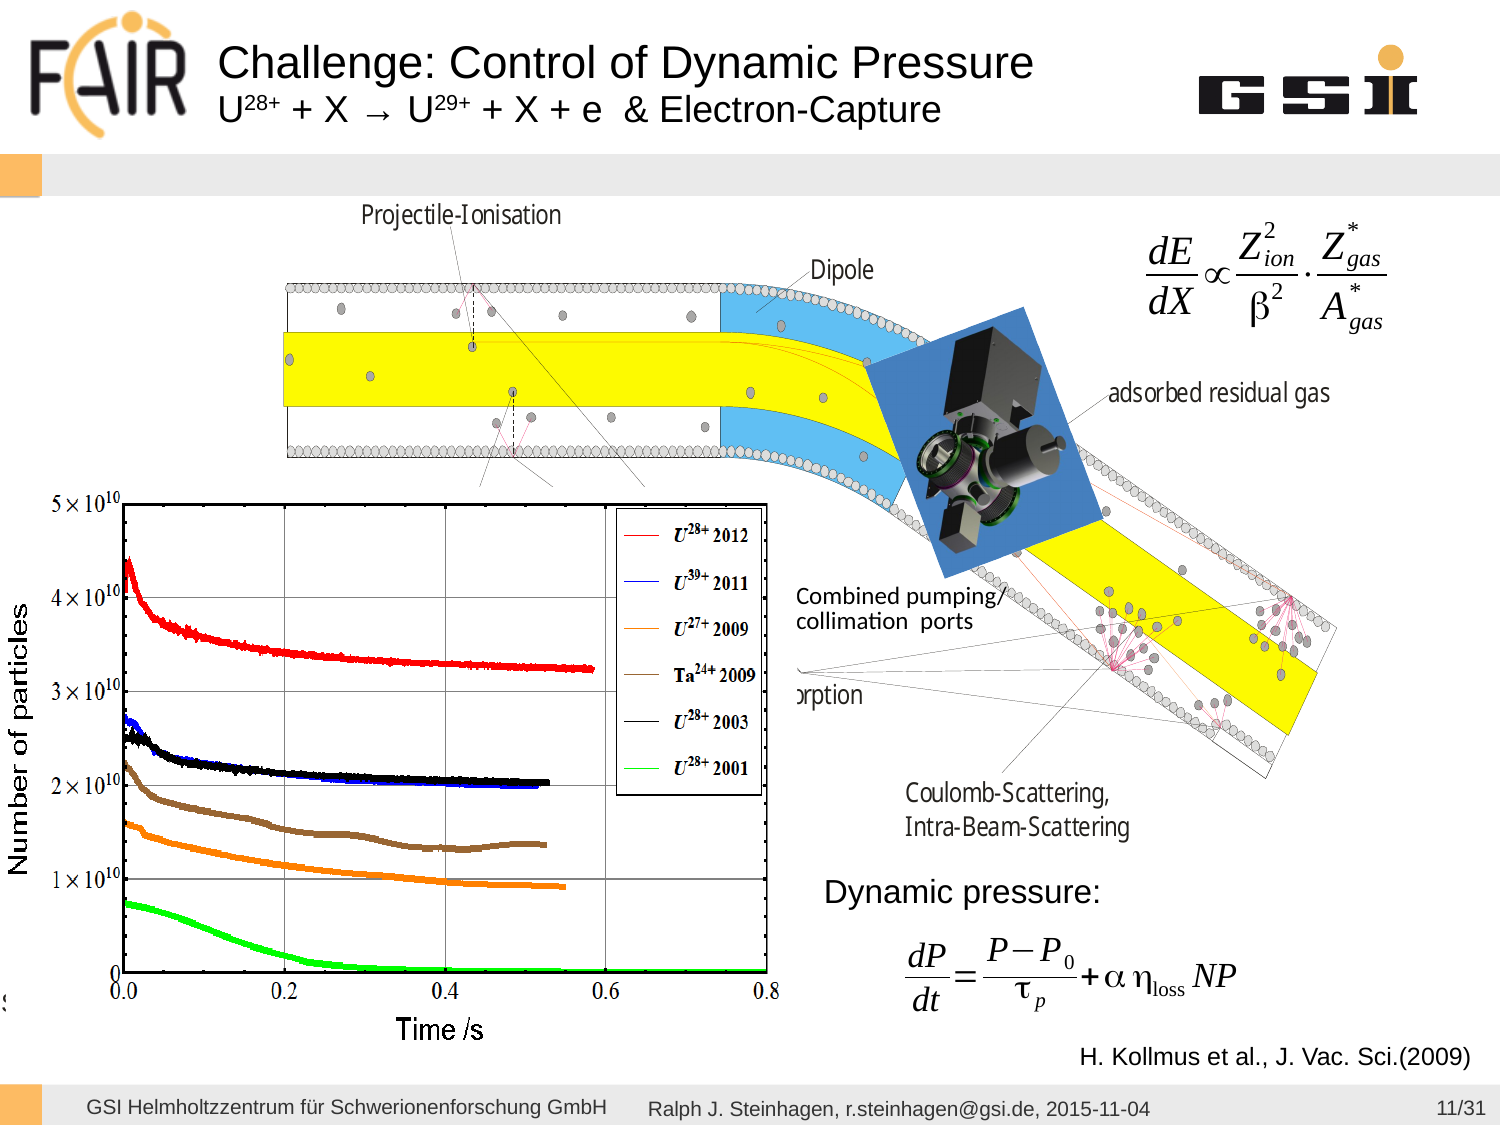

# Challenge: Control of Dynamic Pressure U28+ + X → U29+ + X + e & Electron-Capture
Combined pumping/
collimation ports
Dynamic pressure:
 H. Kollmus et al., J. Vac. Sci.(2009)